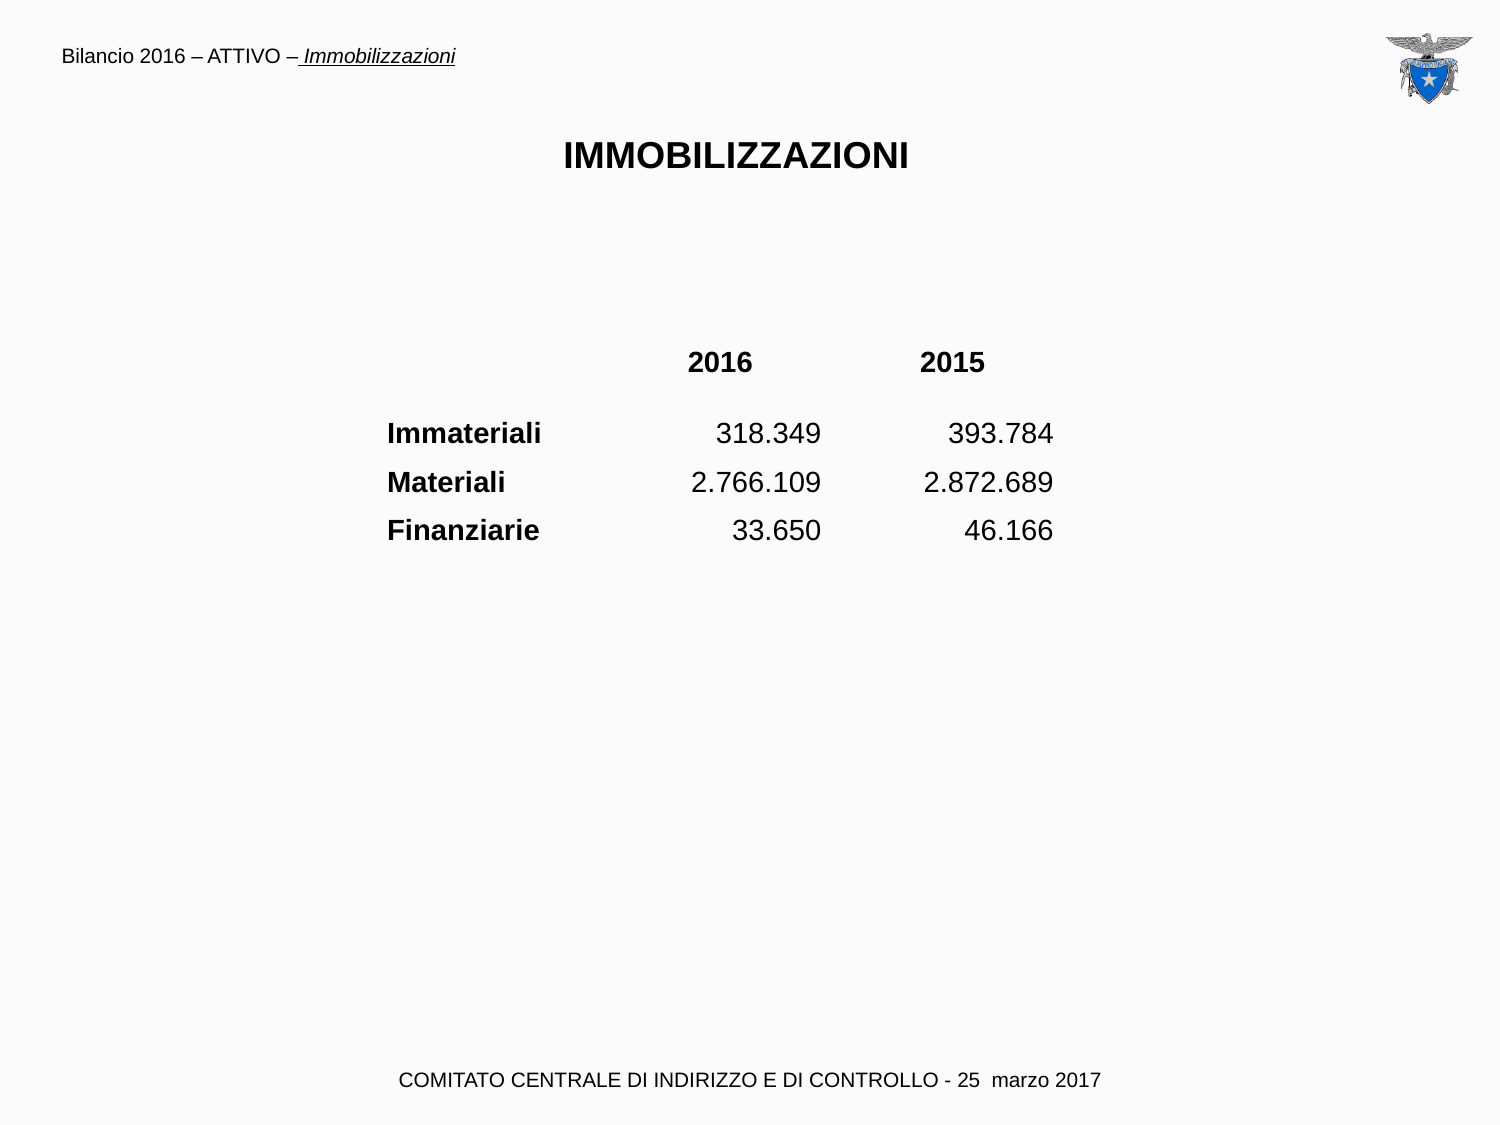

Bilancio 2016 – ATTIVO – Immobilizzazioni
IMMOBILIZZAZIONI
| | 2016 | 2015 |
| --- | --- | --- |
| Immateriali | 318.349 | 393.784 |
| Materiali | 2.766.109 | 2.872.689 |
| Finanziarie | 33.650 | 46.166 |
COMITATO CENTRALE DI INDIRIZZO E DI CONTROLLO - 25 marzo 2017